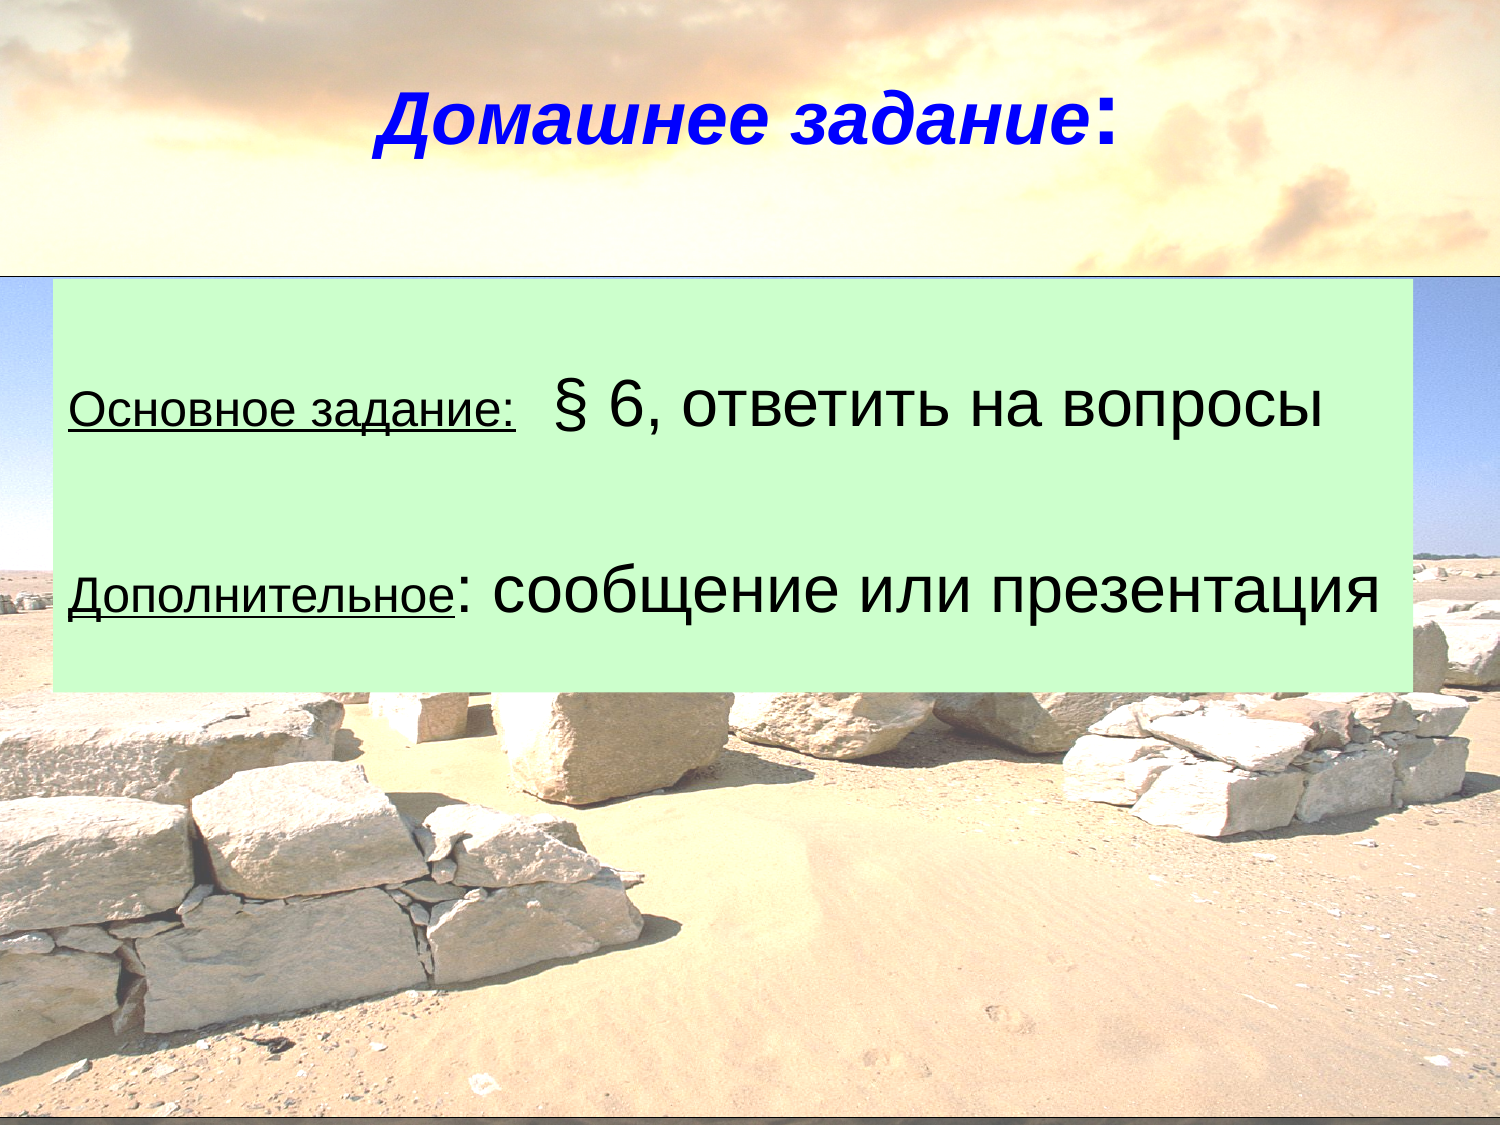

# Домашнее задание:
Основное задание: § 6, ответить на вопросы
Дополнительное: сообщение или презентация